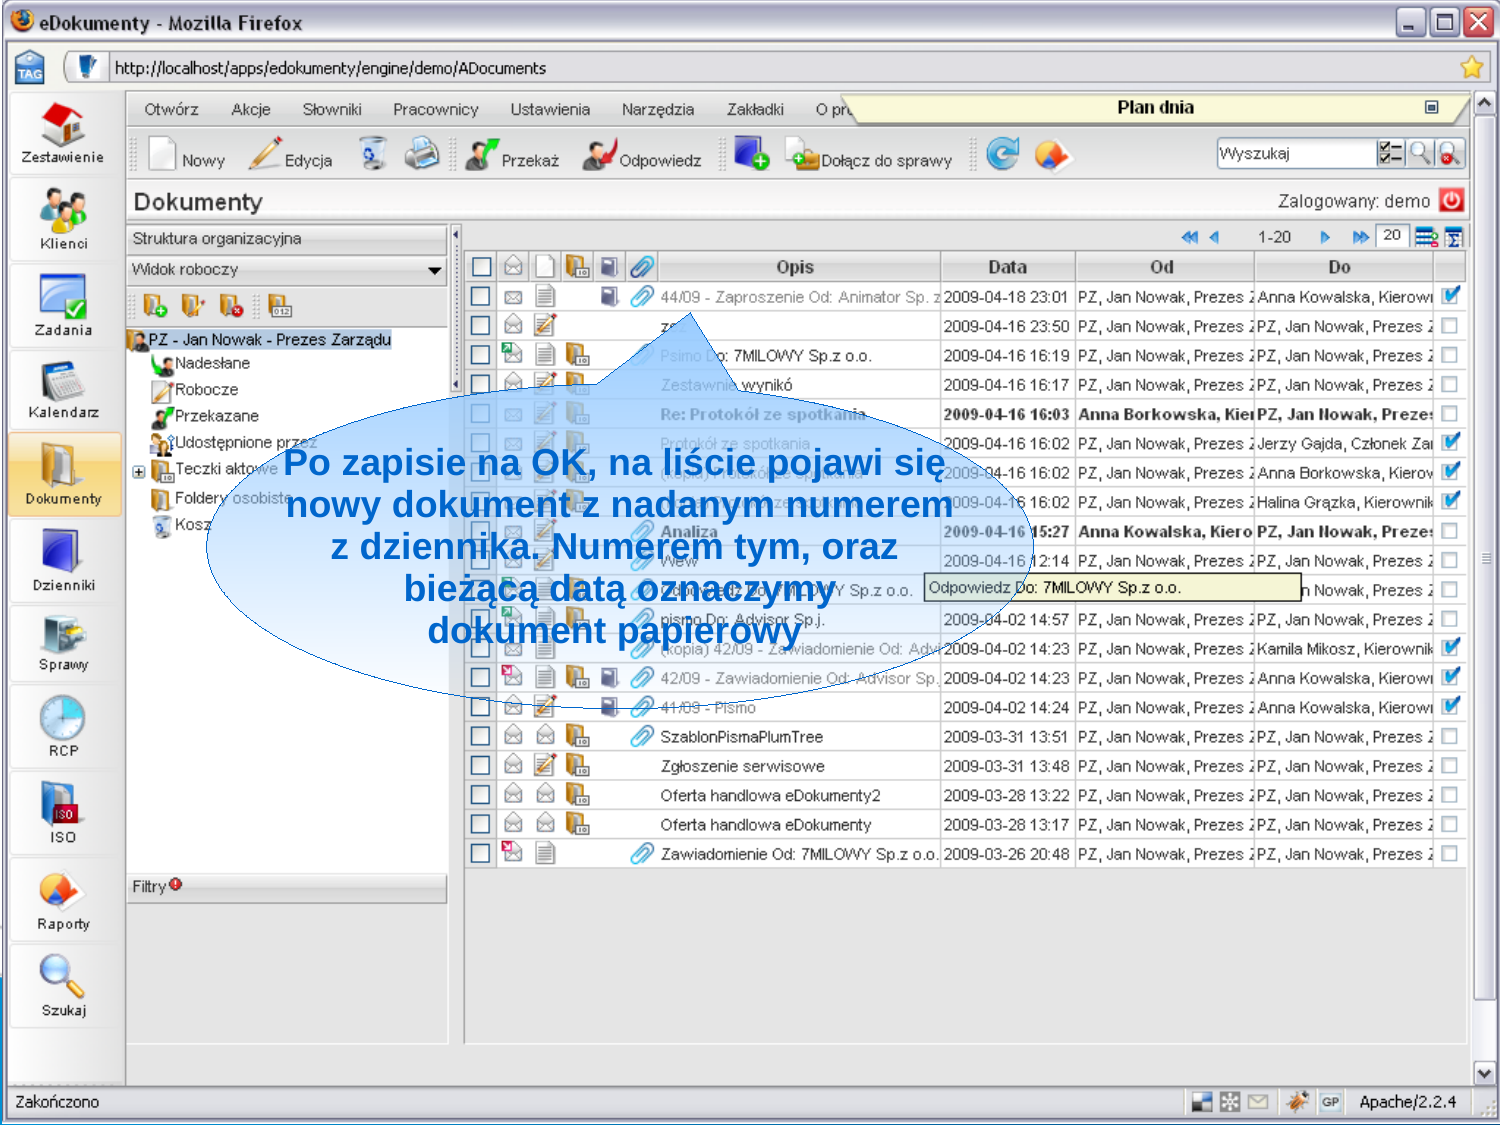

Po zapisie na OK, na liście pojawi się
nowy dokument z nadanym numerem
z dziennika. Numerem tym, oraz
bieżącą datą oznaczymy
dokument papierowy